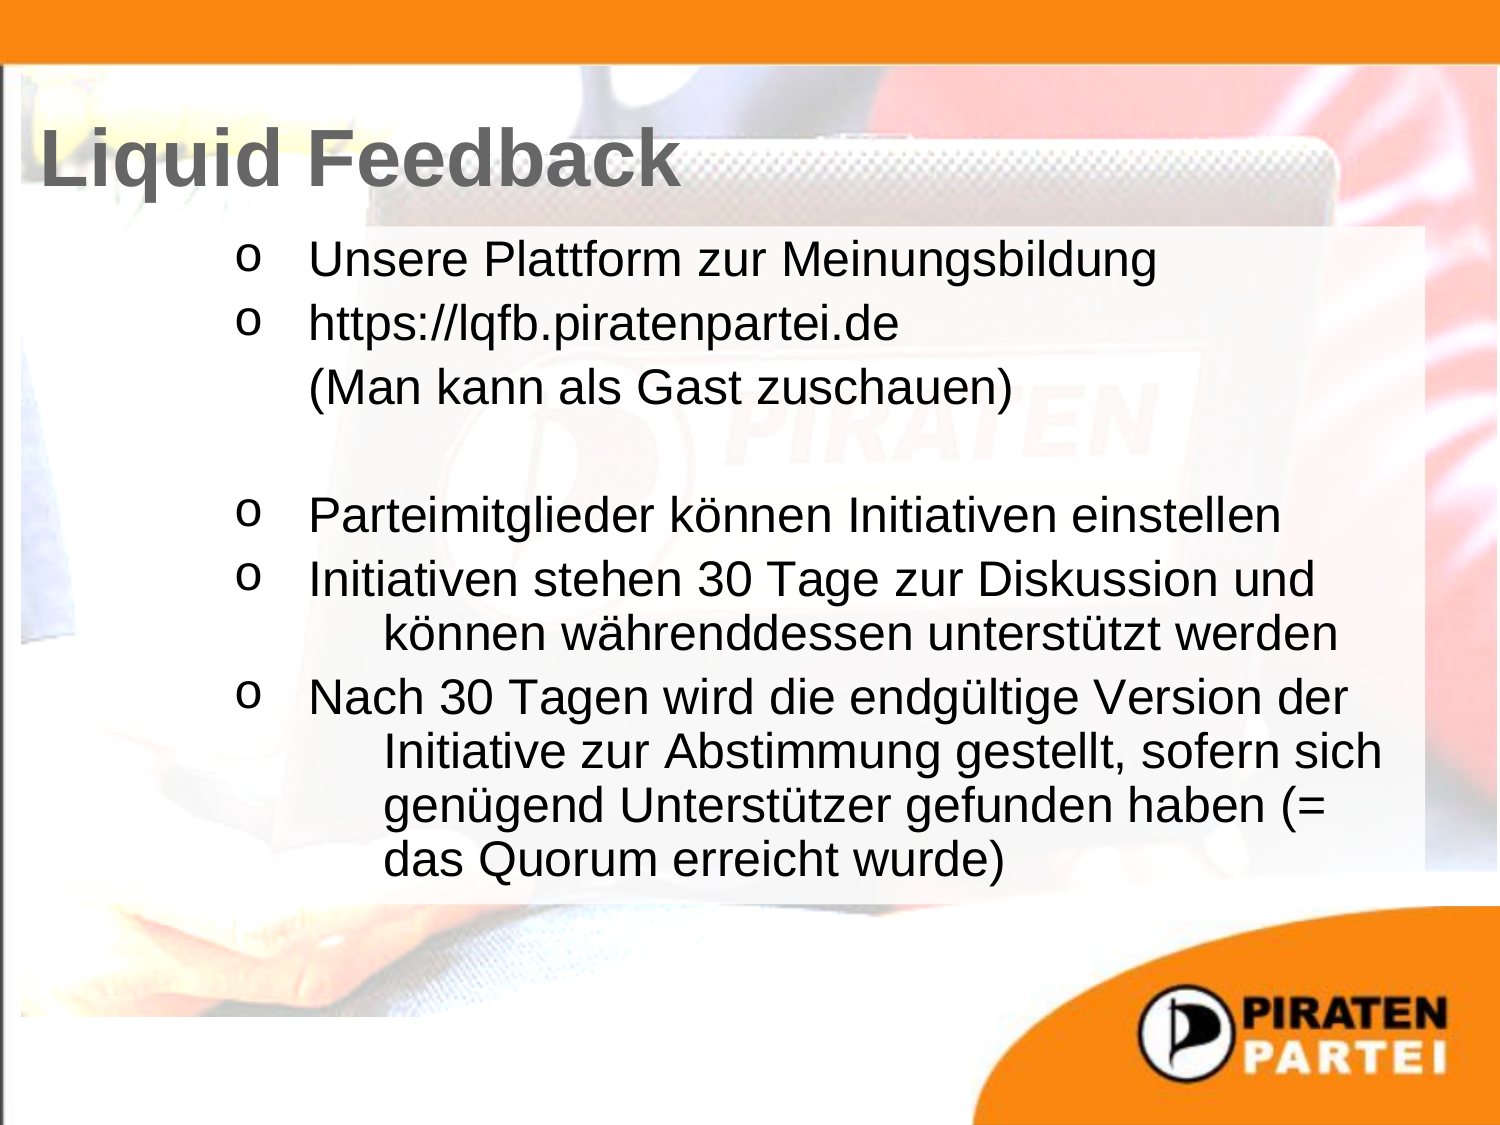

# Liquid Feedback
Unsere Plattform zur Meinungsbildung
https://lqfb.piratenpartei.de
	(Man kann als Gast zuschauen)
Parteimitglieder können Initiativen einstellen
Initiativen stehen 30 Tage zur Diskussion und können währenddessen unterstützt werden
Nach 30 Tagen wird die endgültige Version der Initiative zur Abstimmung gestellt, sofern sich genügend Unterstützer gefunden haben (= das Quorum erreicht wurde)